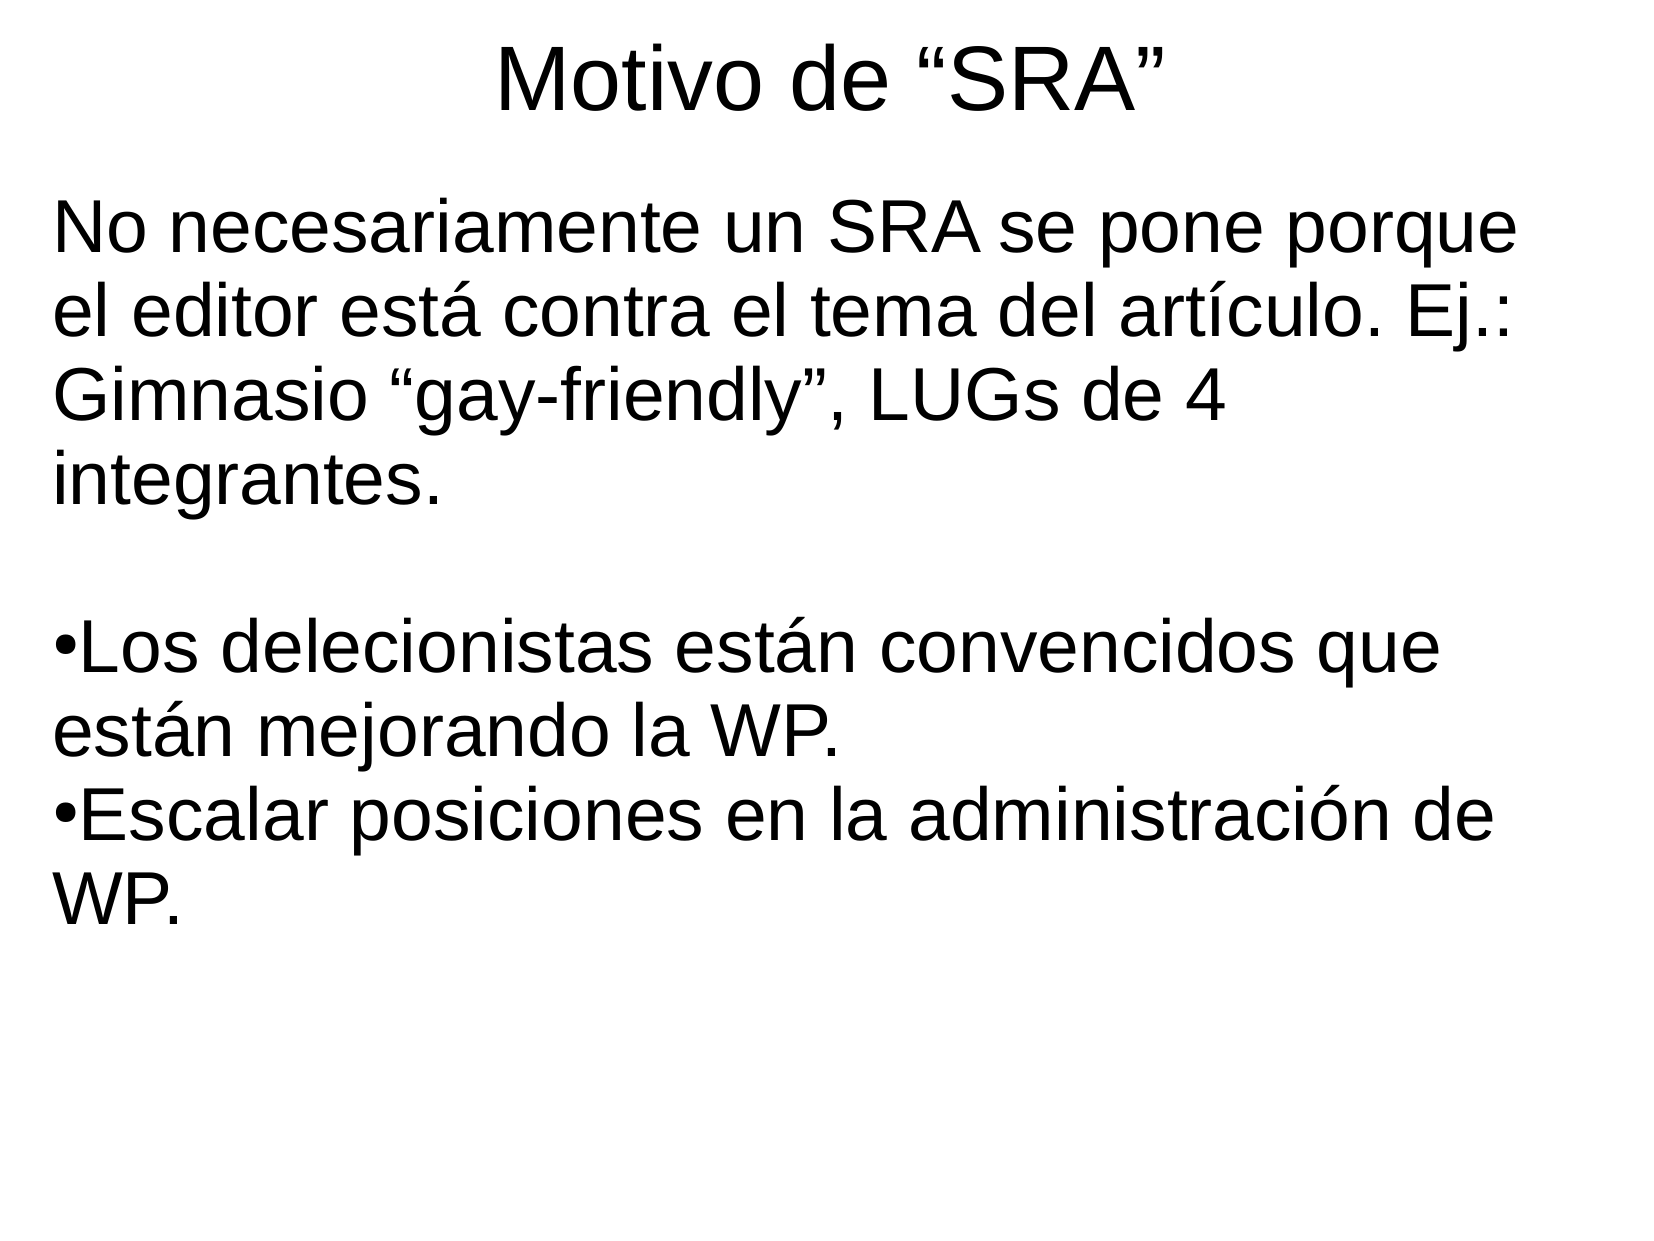

# Motivo de “SRA”
No necesariamente un SRA se pone porque el editor está contra el tema del artículo. Ej.: Gimnasio “gay-friendly”, LUGs de 4 integrantes.
Los delecionistas están convencidos que están mejorando la WP.
Escalar posiciones en la administración de WP.